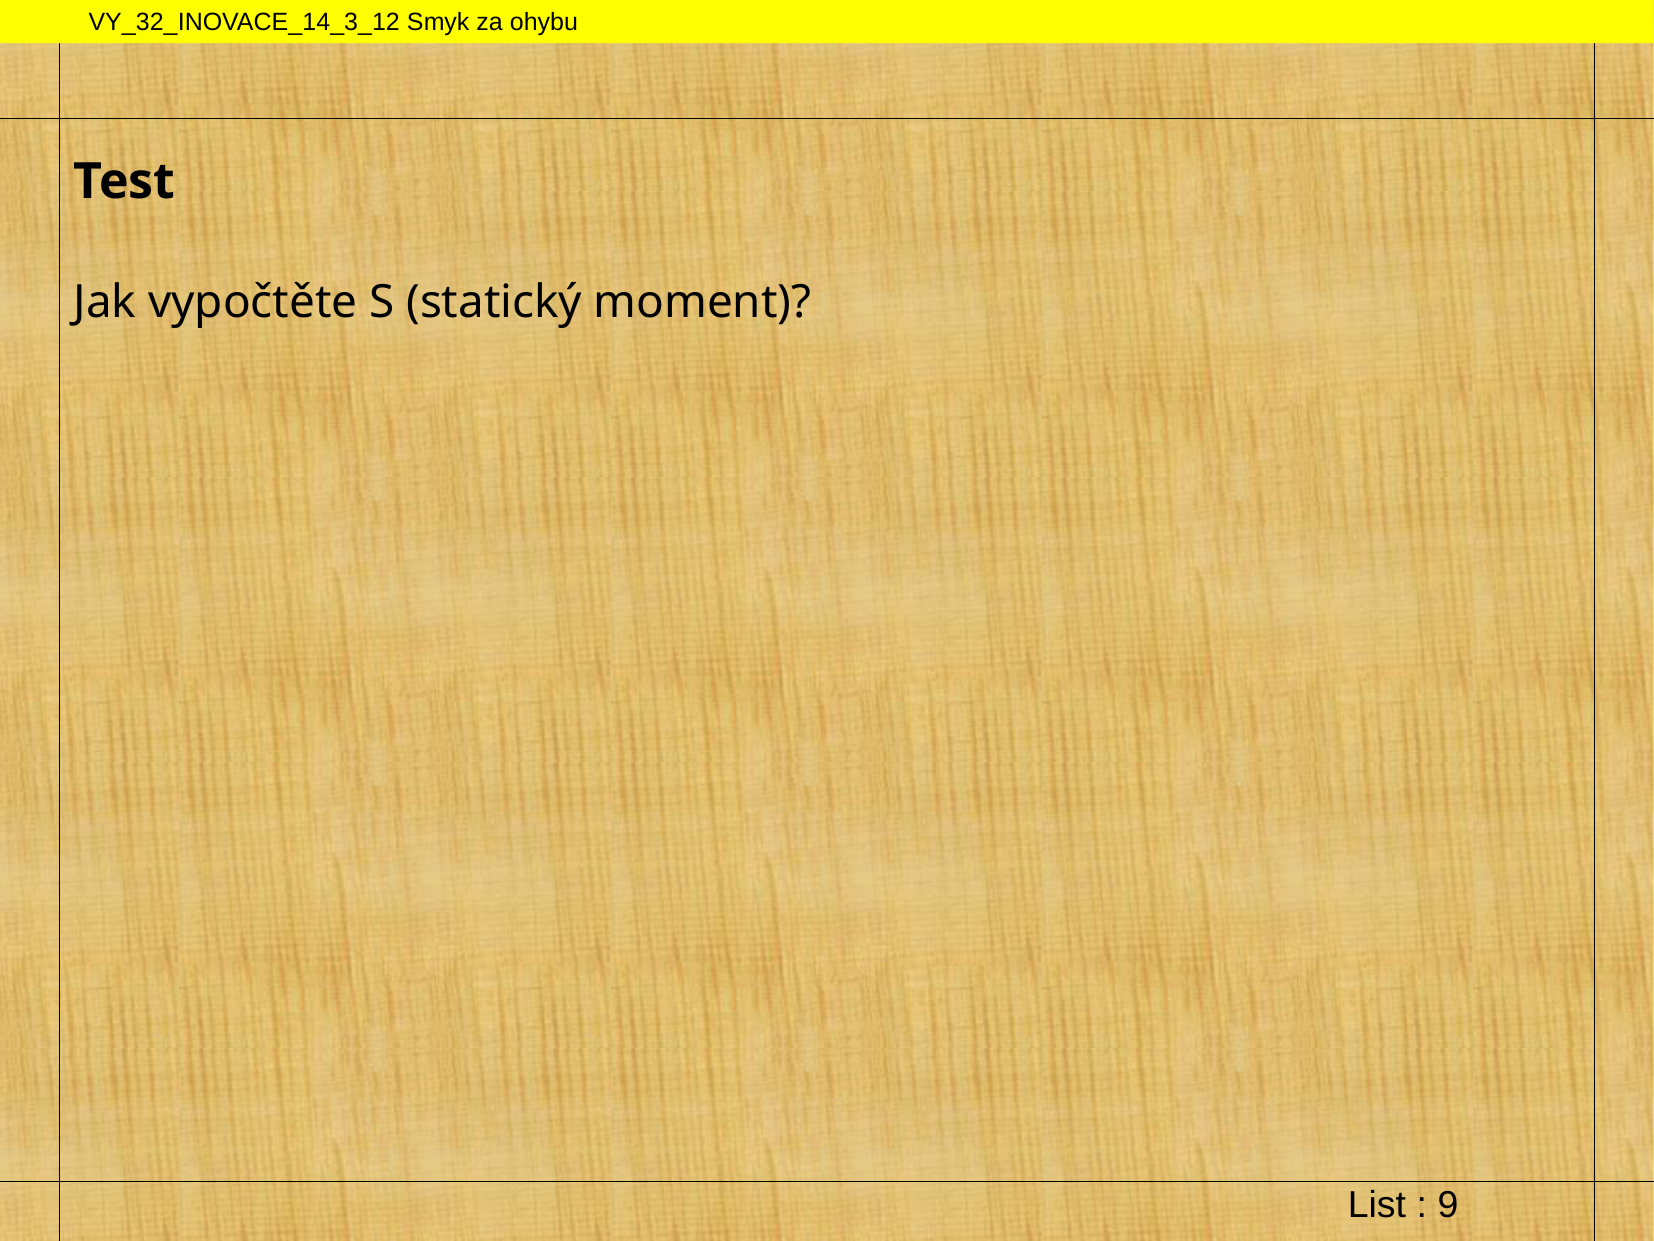

VY_32_INOVACE_14_3_12 Smyk za ohybu
Test
Jak vypočtěte S (statický moment)?
List :